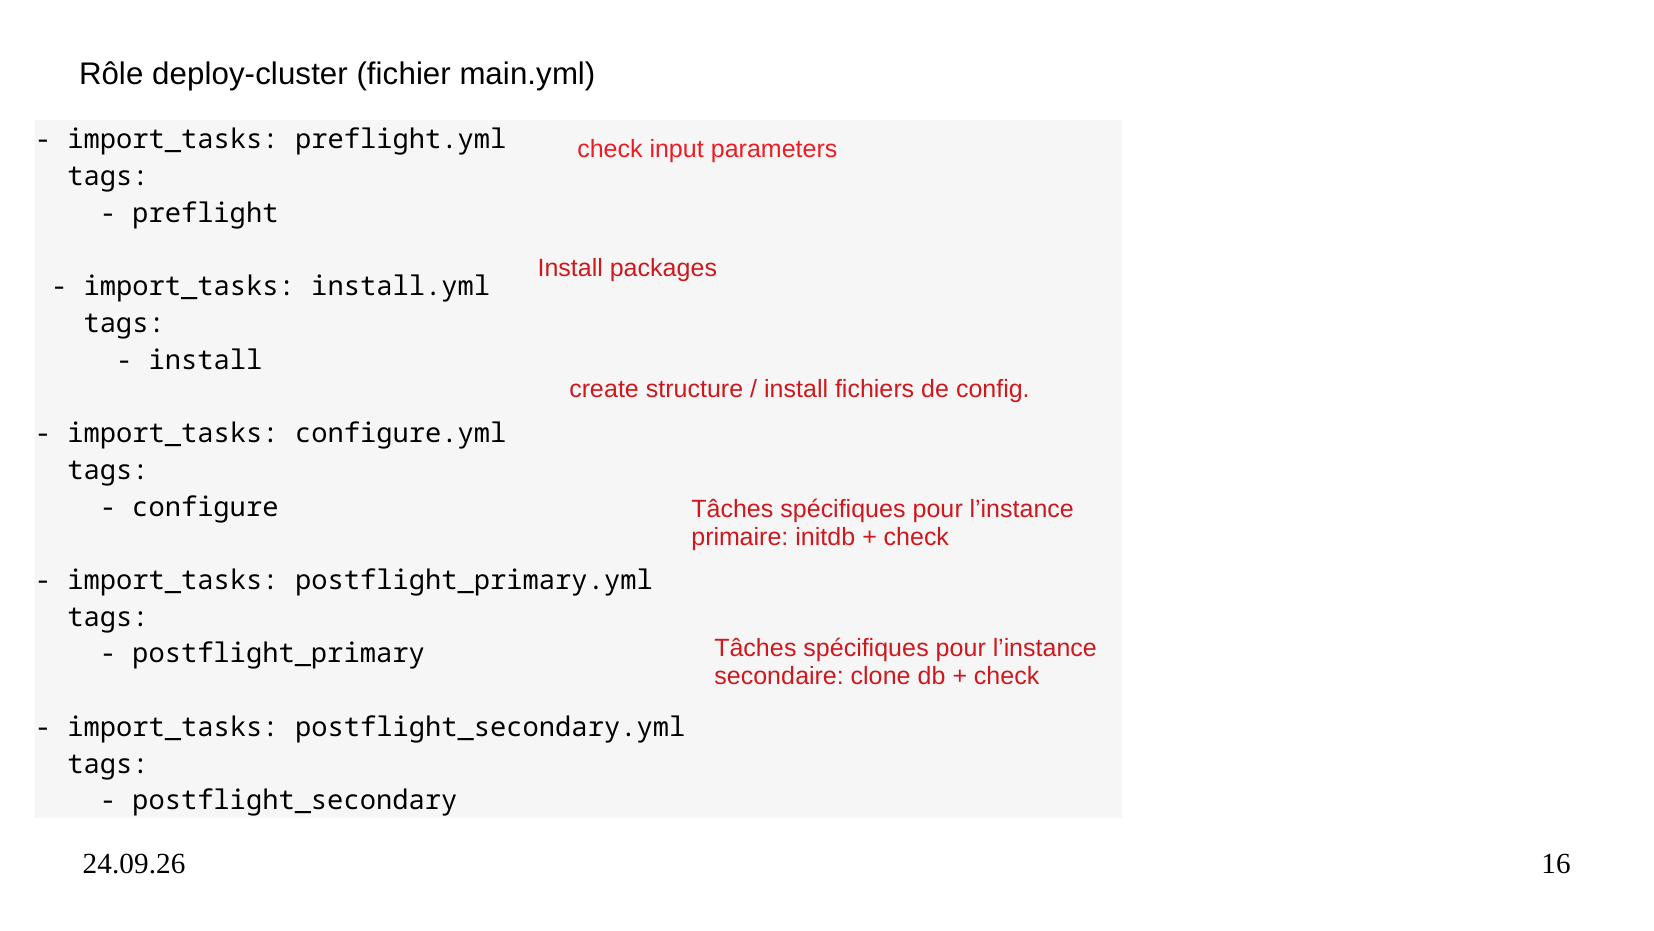

Rôle deploy-cluster (fichier main.yml)
- import_tasks: preflight.yml
  tags:
    - preflight
 - import_tasks: install.yml
   tags:
     - install
- import_tasks: configure.yml
  tags:
    - configure
- import_tasks: postflight_primary.yml
  tags:
    - postflight_primary
- import_tasks: postflight_secondary.yml
  tags:
    - postflight_secondary
check input parameters
#
Install packages
create structure / install fichiers de config.
Tâches spécifiques pour l’instance primaire: initdb + check
Tâches spécifiques pour l’instance secondaire: clone db + check
16